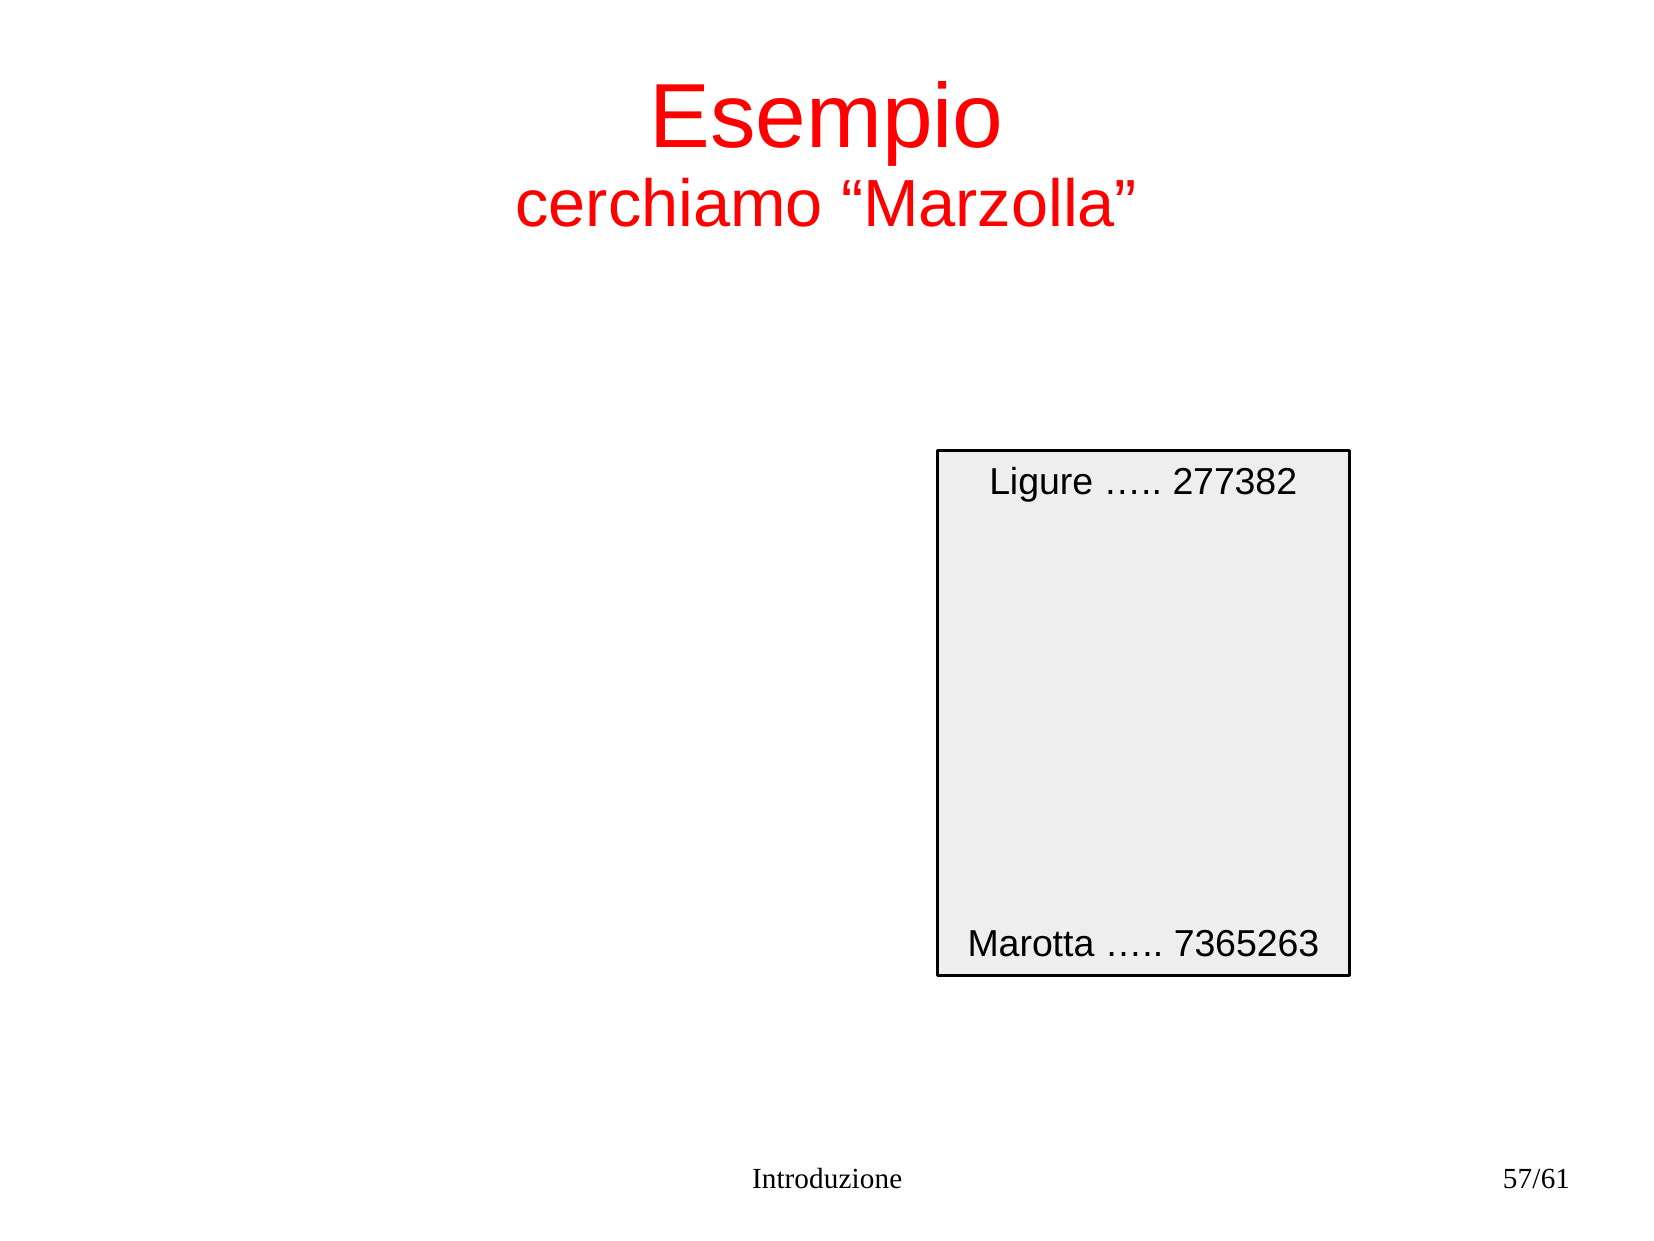

# Esempio cerchiamo “Marzolla”
Ligure ….. 277382
Marotta ….. 7365263
Introduzione
57